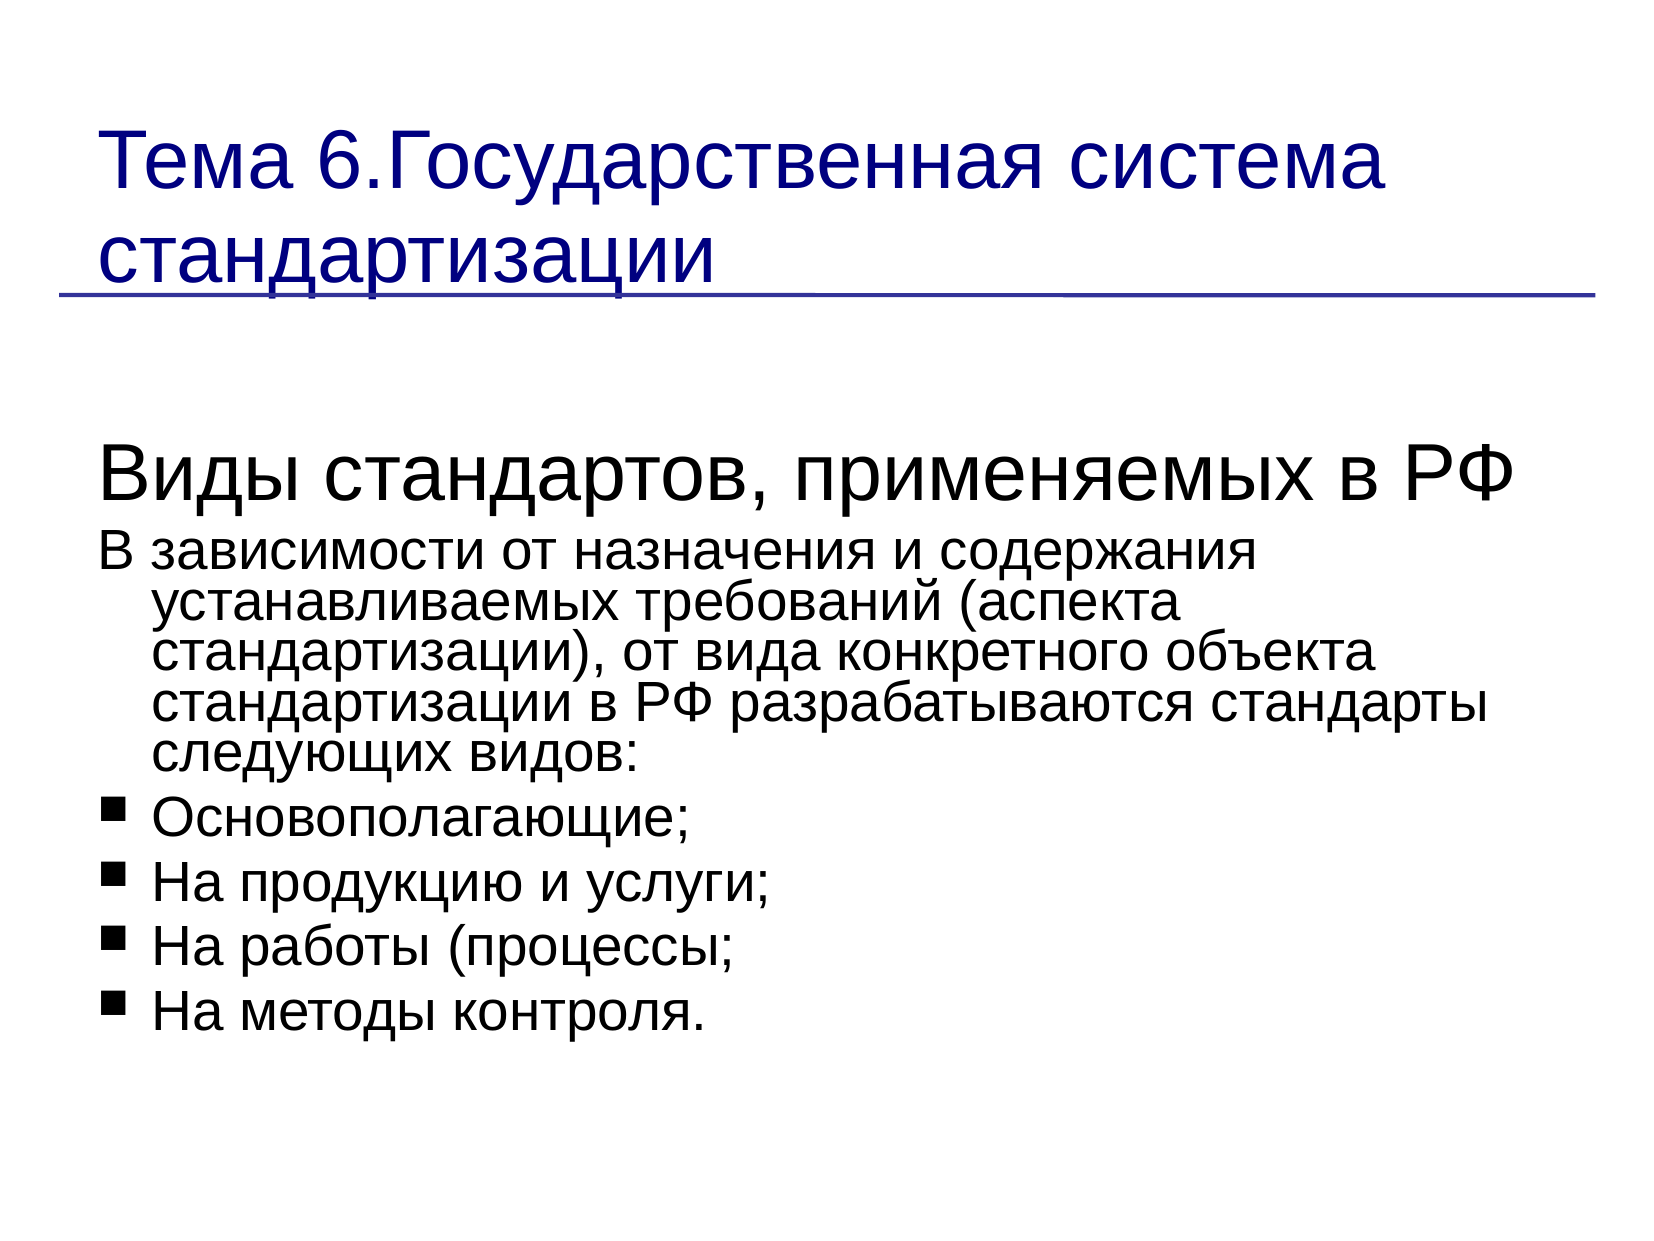

# Тема 6.Государственная система стандартизации
Виды стандартов, применяемых в РФ
В зависимости от назначения и содержания устанавливаемых требований (аспекта стандартизации), от вида конкретного объекта стандартизации в РФ разрабатываются стандарты следующих видов:
Основополагающие;
На продукцию и услуги;
На работы (процессы;
На методы контроля.